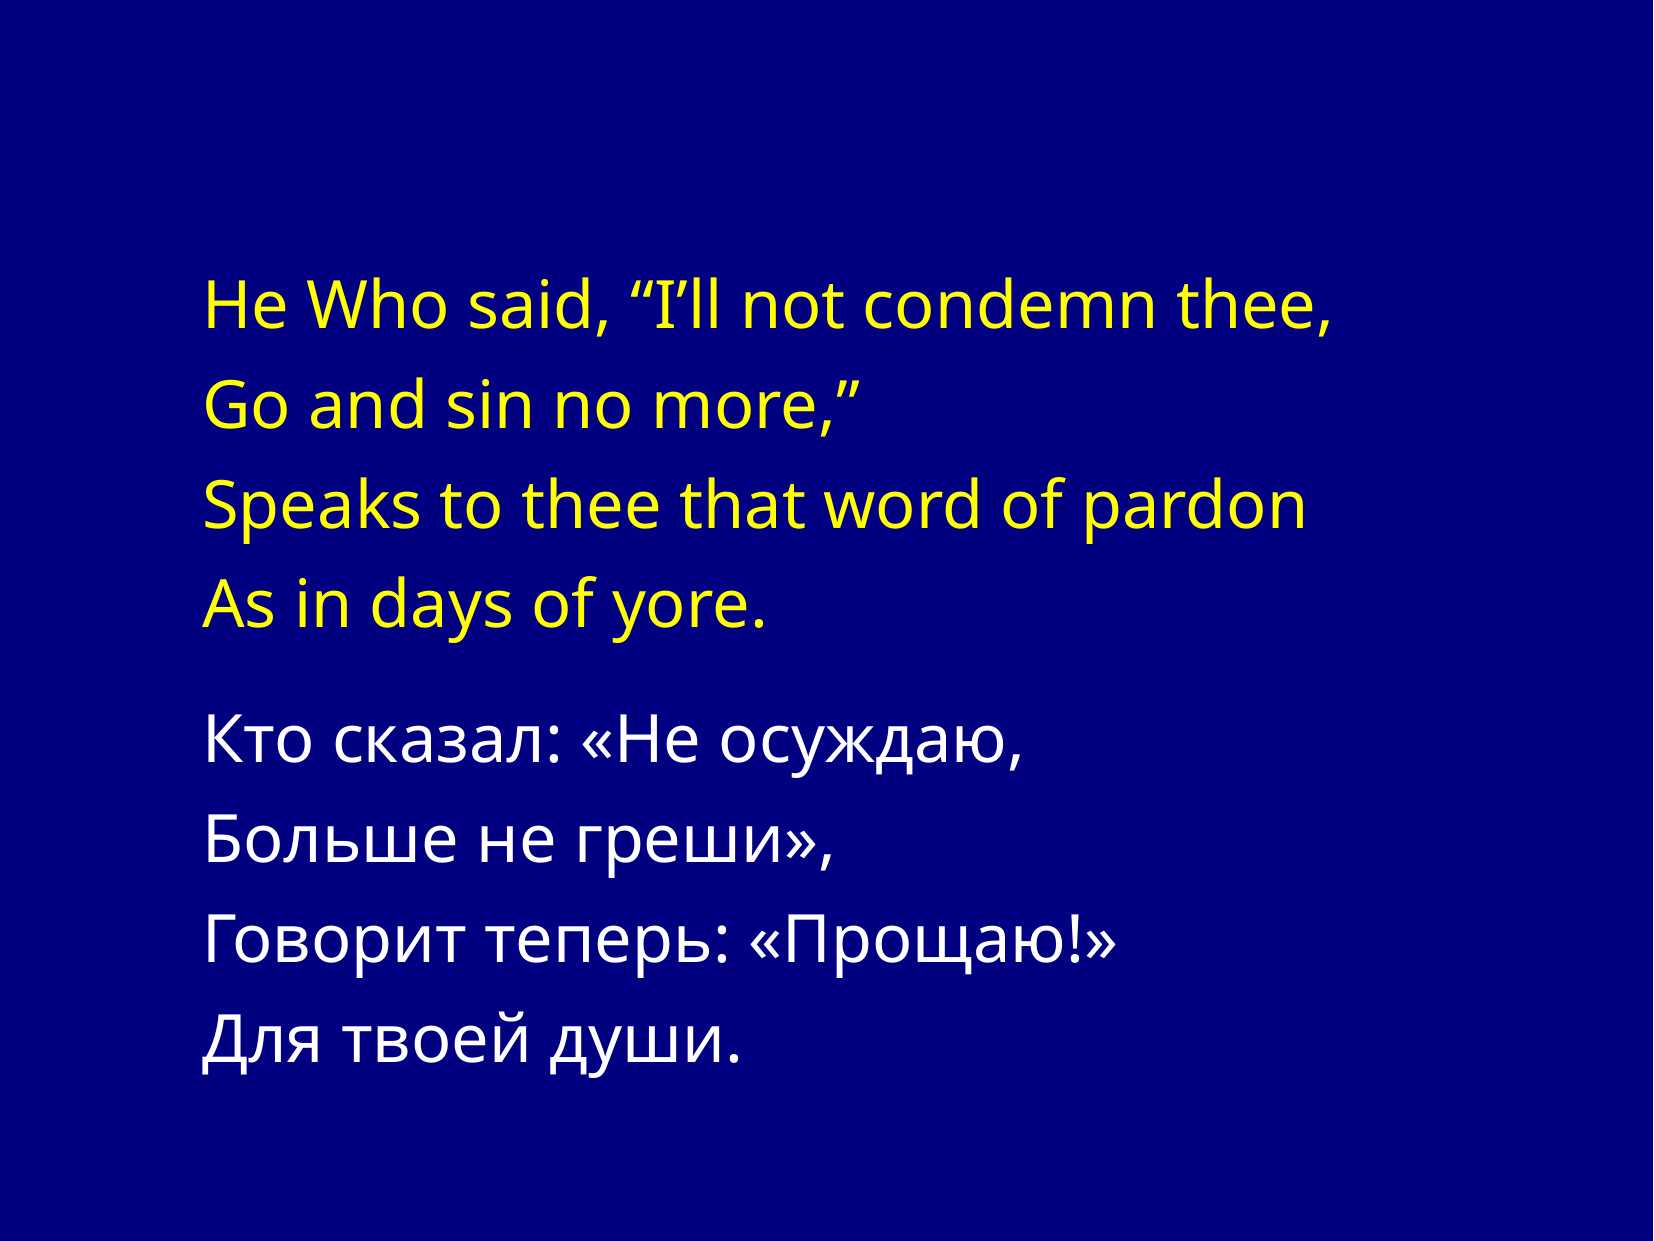

He Who said, “I’ll not condemn thee,
	Go and sin no more,”
	Speaks to thee that word of pardon
	As in days of yore.
	Кто сказал: «Не осуждаю,
	Больше не греши»,
	Говорит теперь: «Прощаю!»
	Для твоей души.